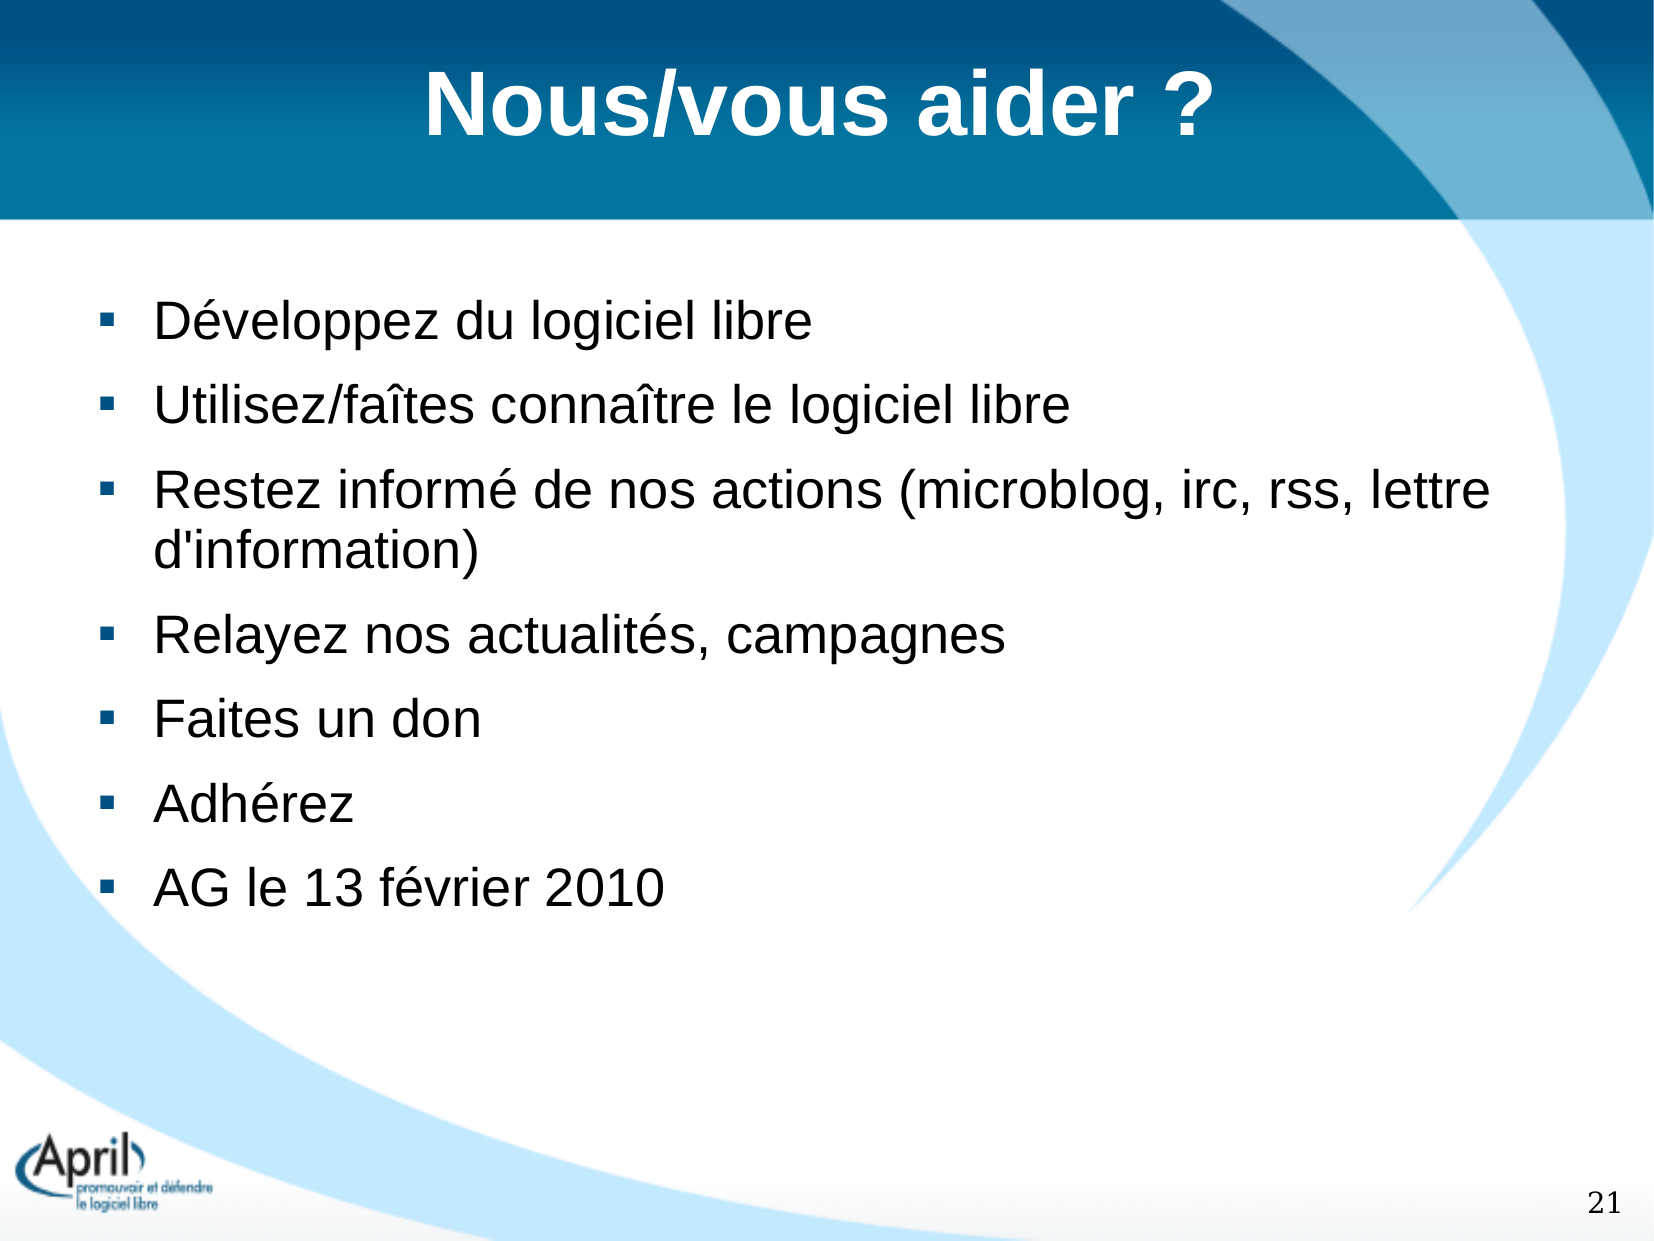

# Nous/vous aider ?
Développez du logiciel libre
Utilisez/faîtes connaître le logiciel libre
Restez informé de nos actions (microblog, irc, rss, lettre d'information)
Relayez nos actualités, campagnes
Faites un don
Adhérez
AG le 13 février 2010
21